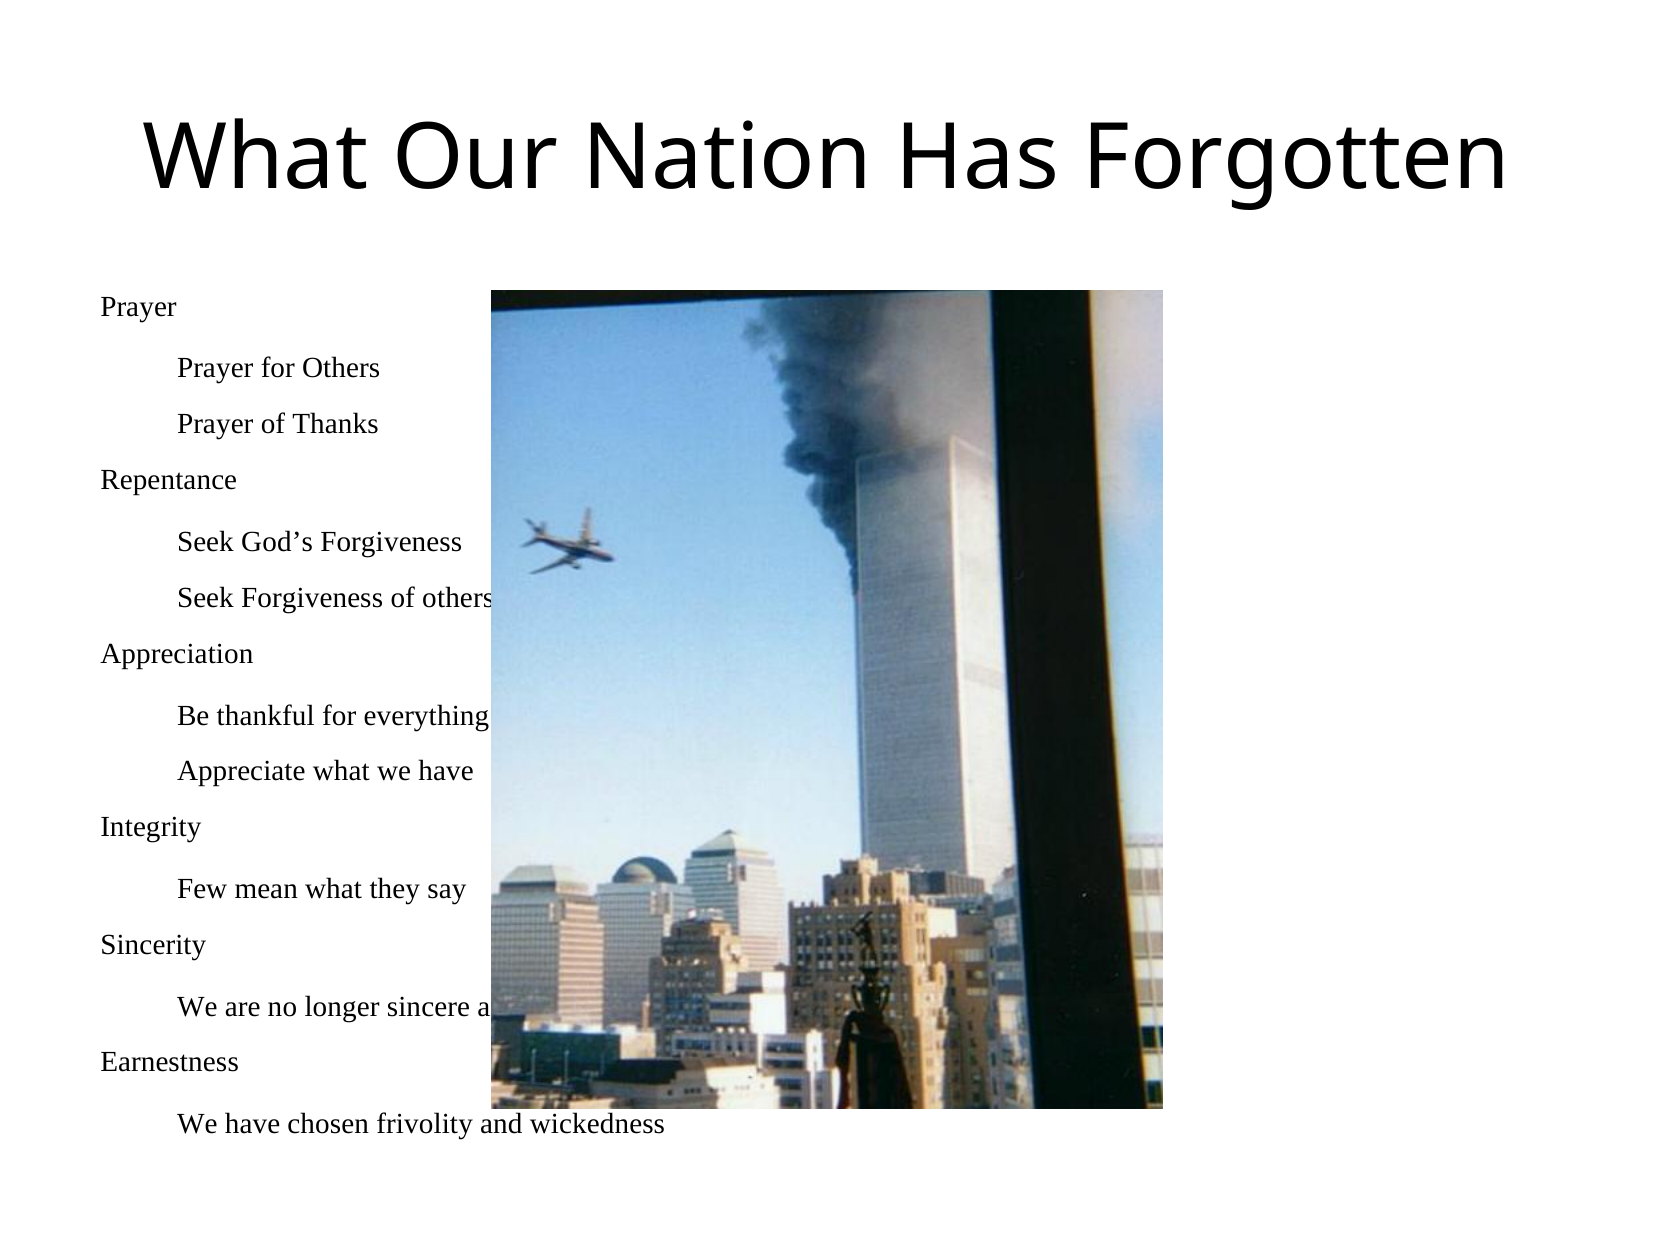

# What Our Nation Has Forgotten
Prayer
Prayer for Others
Prayer of Thanks
Repentance
Seek God’s Forgiveness
Seek Forgiveness of others
Appreciation
Be thankful for everything
Appreciate what we have
Integrity
Few mean what they say
Sincerity
We are no longer sincere and honest
Earnestness
We have chosen frivolity and wickedness